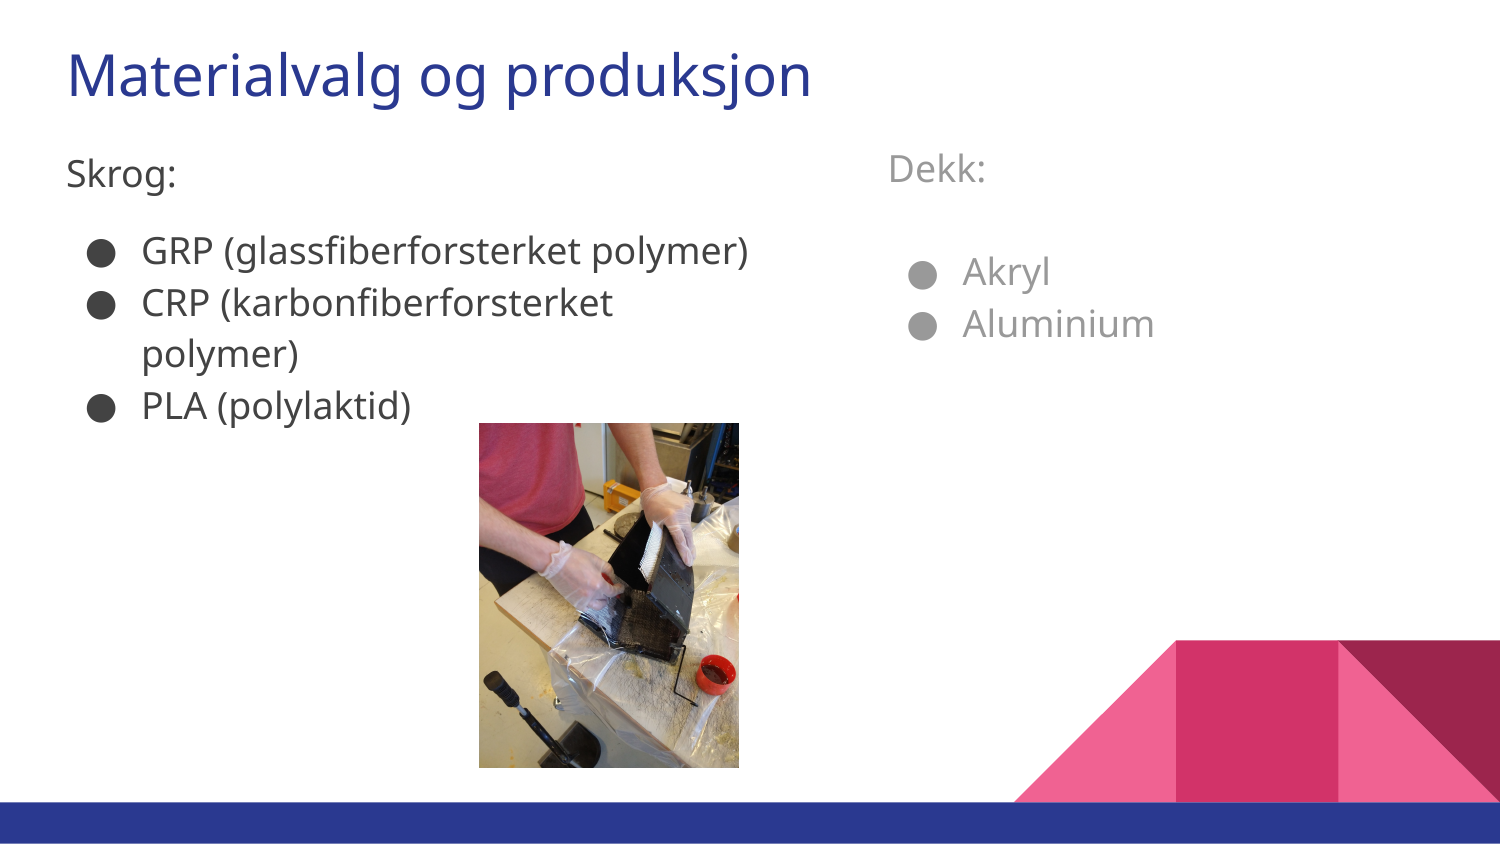

# Materialvalg og produksjon
Dekk:
Akryl
Aluminium
Skrog:
GRP (glassfiberforsterket polymer)
CRP (karbonfiberforsterket polymer)
PLA (polylaktid)